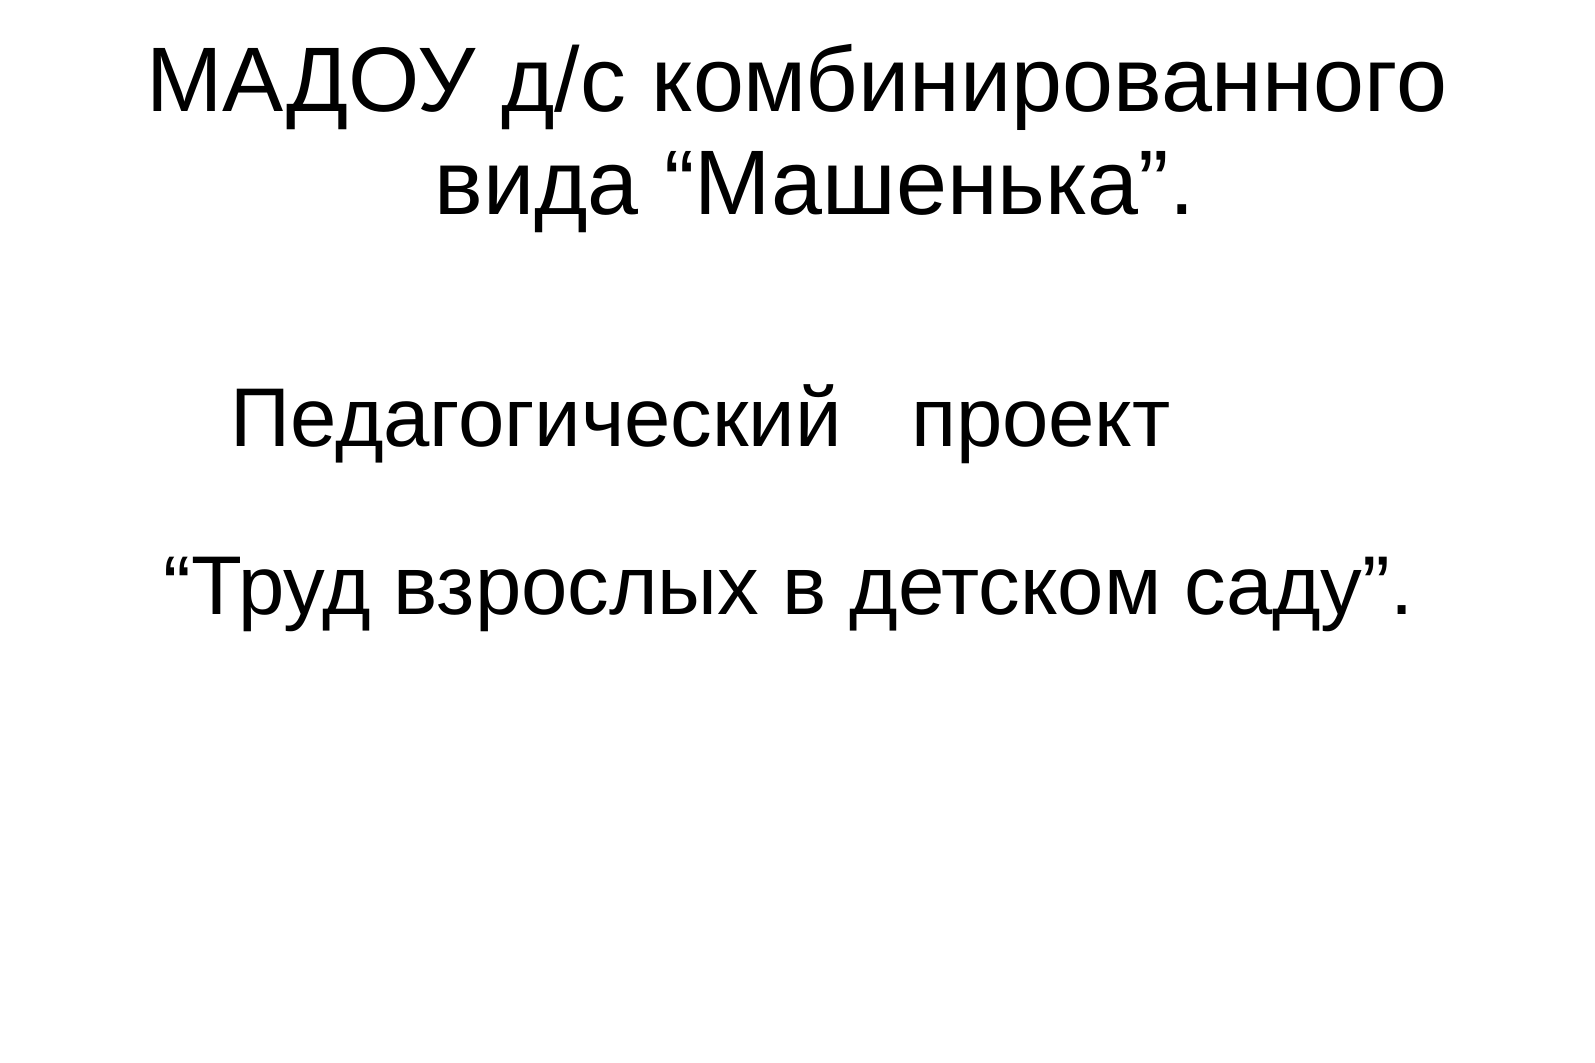

# МАДОУ д/с комбинированного вида “Машенька”.
Педагогический проект
 “Труд взрослых в детском саду”.